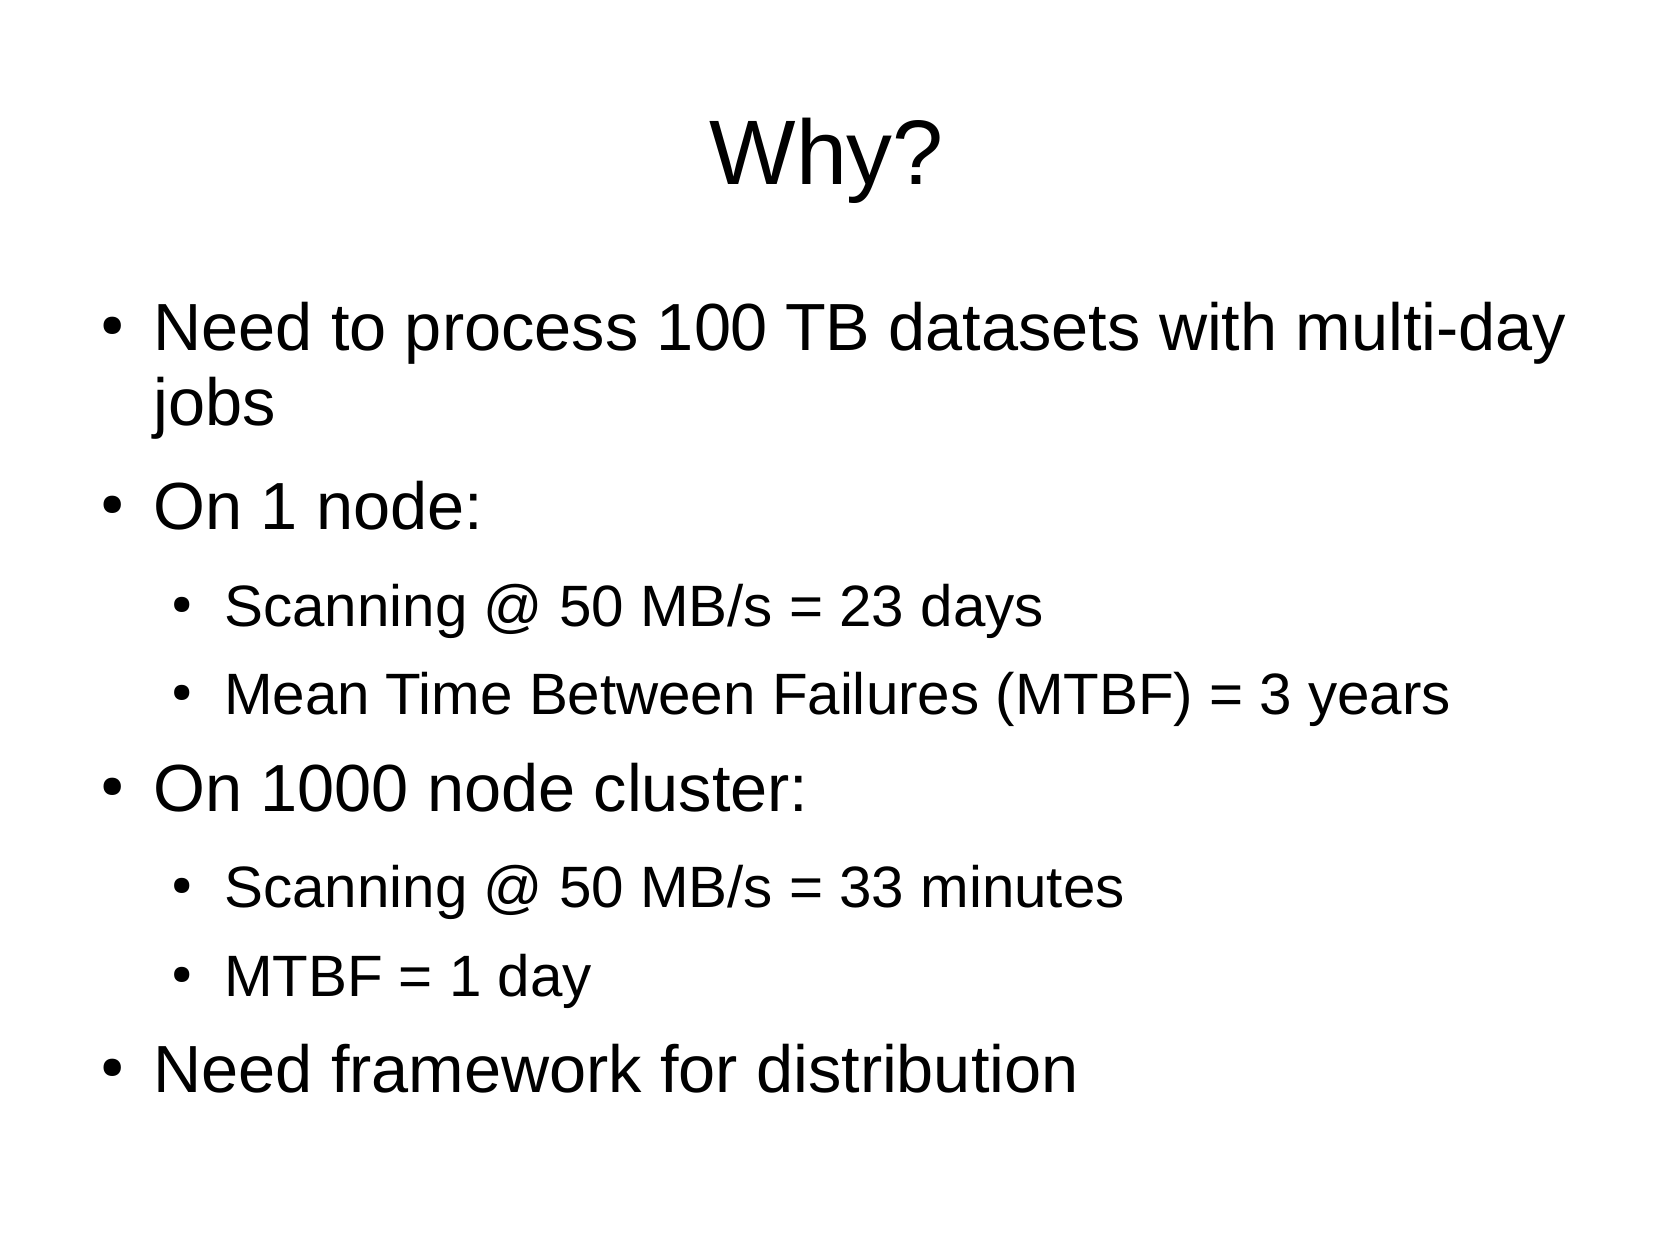

# Why?
Need to process 100 TB datasets with multi-day jobs
On 1 node:
Scanning @ 50 MB/s = 23 days
Mean Time Between Failures (MTBF) = 3 years
On 1000 node cluster:
Scanning @ 50 MB/s = 33 minutes
MTBF = 1 day
Need framework for distribution